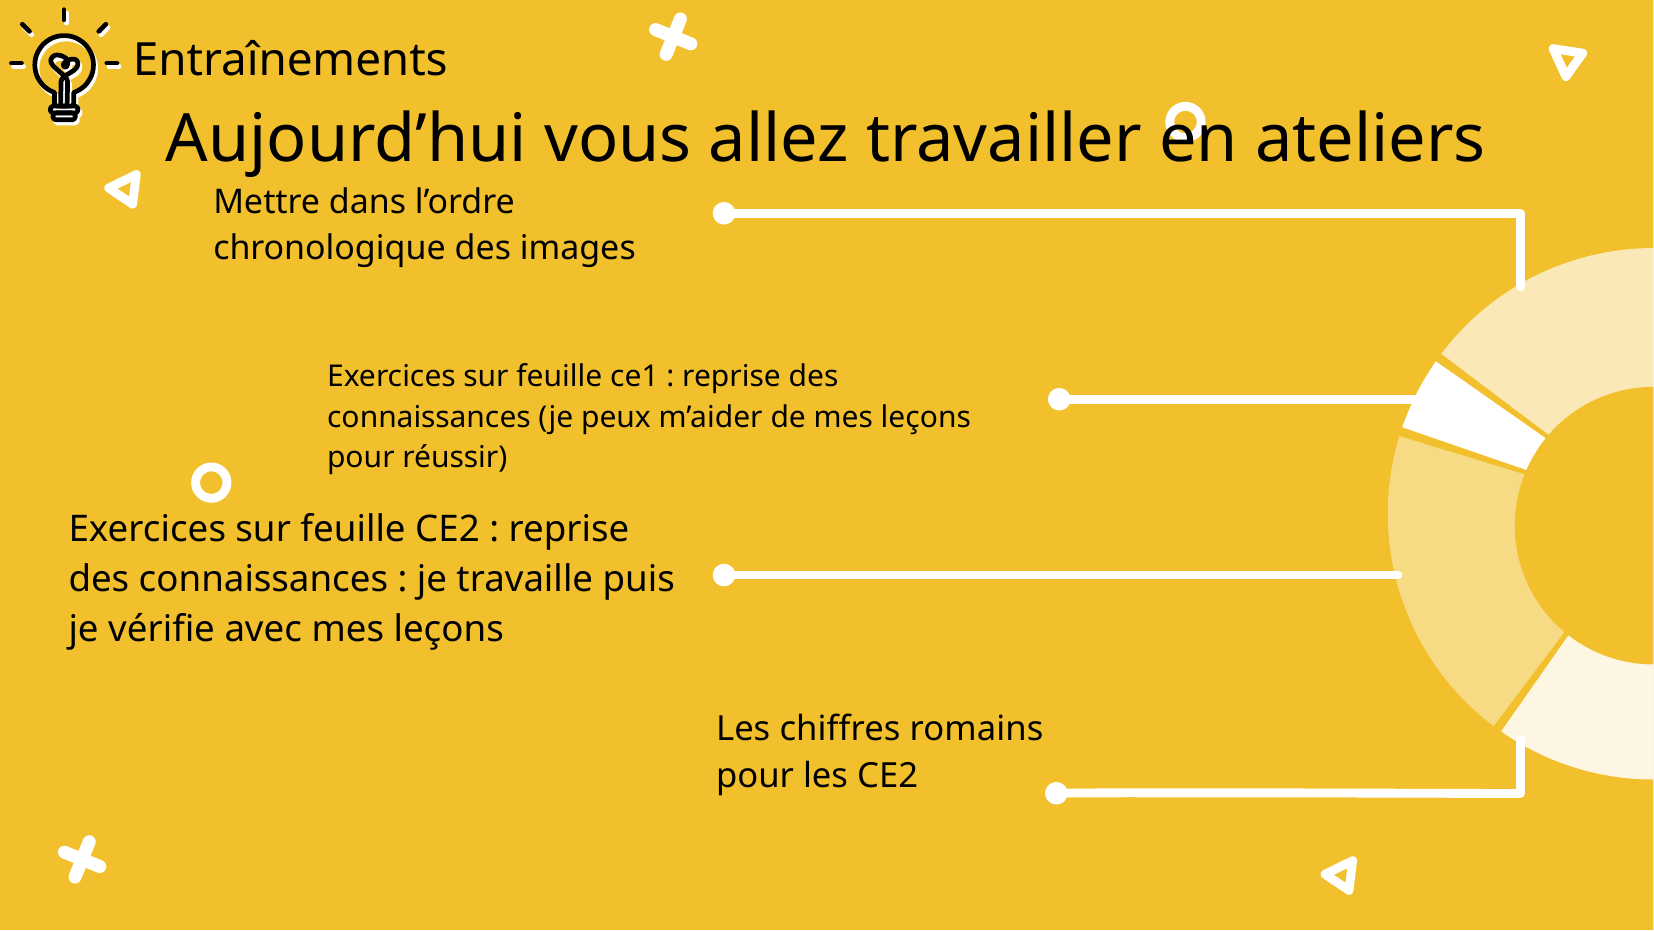

Entraînements
# Aujourd’hui vous allez travailler en ateliers
Mettre dans l’ordre chronologique des images
Exercices sur feuille ce1 : reprise des connaissances (je peux m’aider de mes leçons pour réussir)
Exercices sur feuille CE2 : reprise des connaissances : je travaille puis je vérifie avec mes leçons
Les chiffres romains pour les CE2